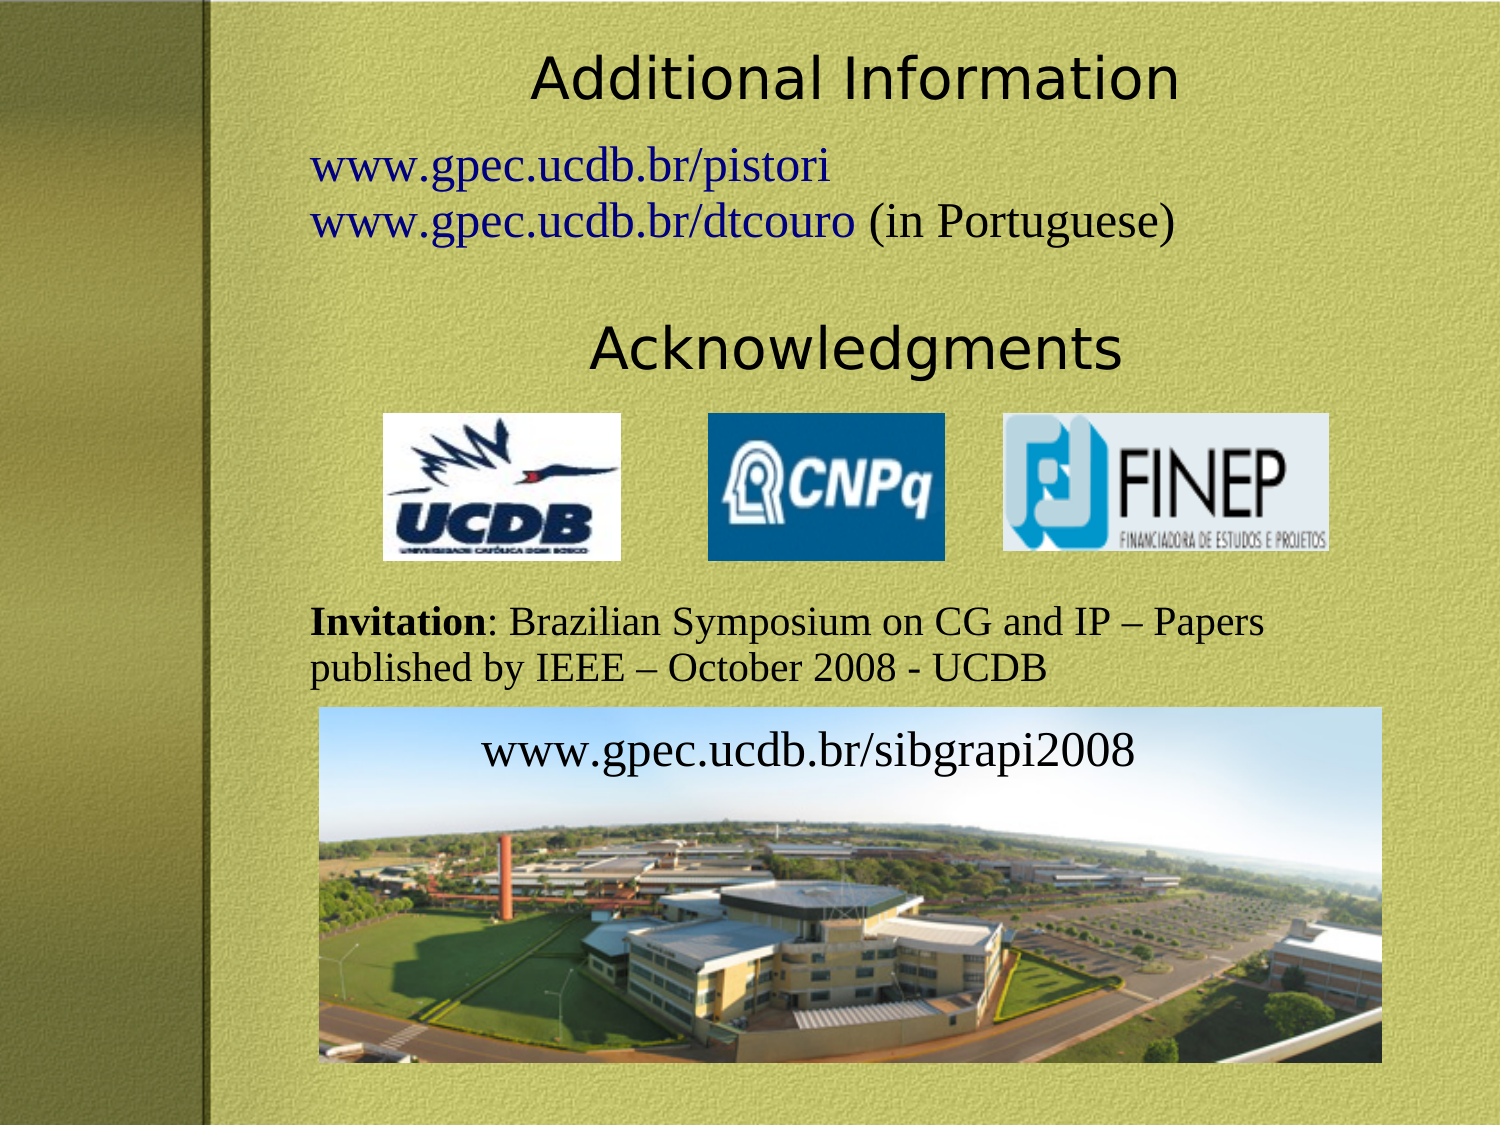

# Additional Information
www.gpec.ucdb.br/pistori
www.gpec.ucdb.br/dtcouro (in Portuguese)
Acknowledgments
Invitation: Brazilian Symposium on CG and IP – Papers published by IEEE – October 2008 - UCDB
www.gpec.ucdb.br/sibgrapi2008